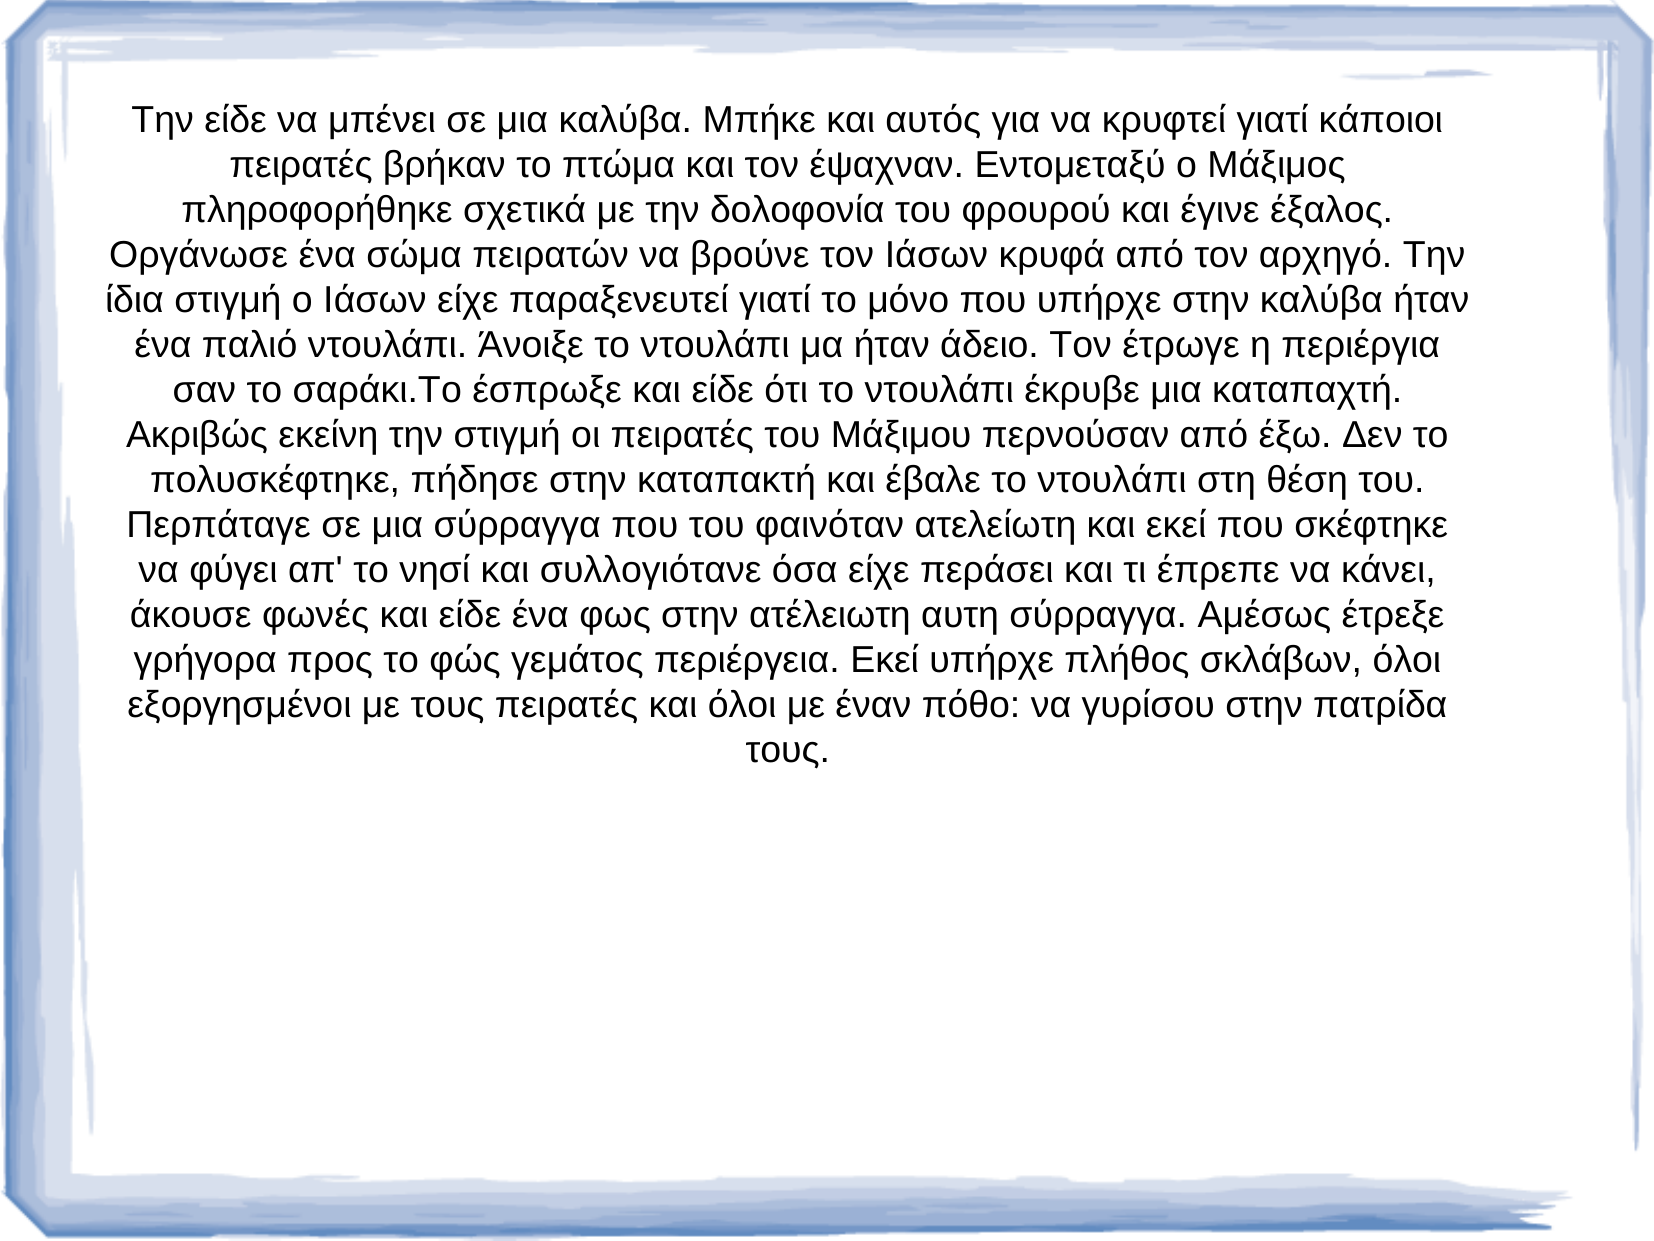

# Την είδε να μπένει σε μια καλύβα. Μπήκε και αυτός για να κρυφτεί γιατί κάποιοι πειρατές βρήκαν το πτώμα και τον έψαχναν. Εντομεταξύ ο Μάξιμος πληροφορήθηκε σχετικά με την δολοφονία του φρουρού και έγινε έξαλος. Οργάνωσε ένα σώμα πειρατών να βρούνε τον Ιάσων κρυφά από τον αρχηγό. Την ίδια στιγμή ο Ιάσων είχε παραξενευτεί γιατί το μόνο που υπήρχε στην καλύβα ήταν ένα παλιό ντουλάπι. Άνοιξε το ντουλάπι μα ήταν άδειο. Τον έτρωγε η περιέργια σαν το σαράκι.Το έσπρωξε και είδε ότι το ντουλάπι έκρυβε μια καταπαχτή. Ακριβώς εκείνη την στιγμή οι πειρατές του Μάξιμου περνούσαν από έξω. Δεν το πολυσκέφτηκε, πήδησε στην καταπακτή και έβαλε το ντουλάπι στη θέση του. Περπάταγε σε μια σύρραγγα που του φαινόταν ατελείωτη και εκεί που σκέφτηκε να φύγει απ' το νησί και συλλογιότανε όσα είχε περάσει και τι έπρεπε να κάνει, άκουσε φωνές και είδε ένα φως στην ατέλειωτη αυτη σύρραγγα. Αμέσως έτρεξε γρήγορα προς το φώς γεμάτος περιέργεια. Εκεί υπήρχε πλήθος σκλάβων, όλοι εξοργησμένοι με τους πειρατές και όλοι με έναν πόθο: να γυρίσου στην πατρίδα τους.